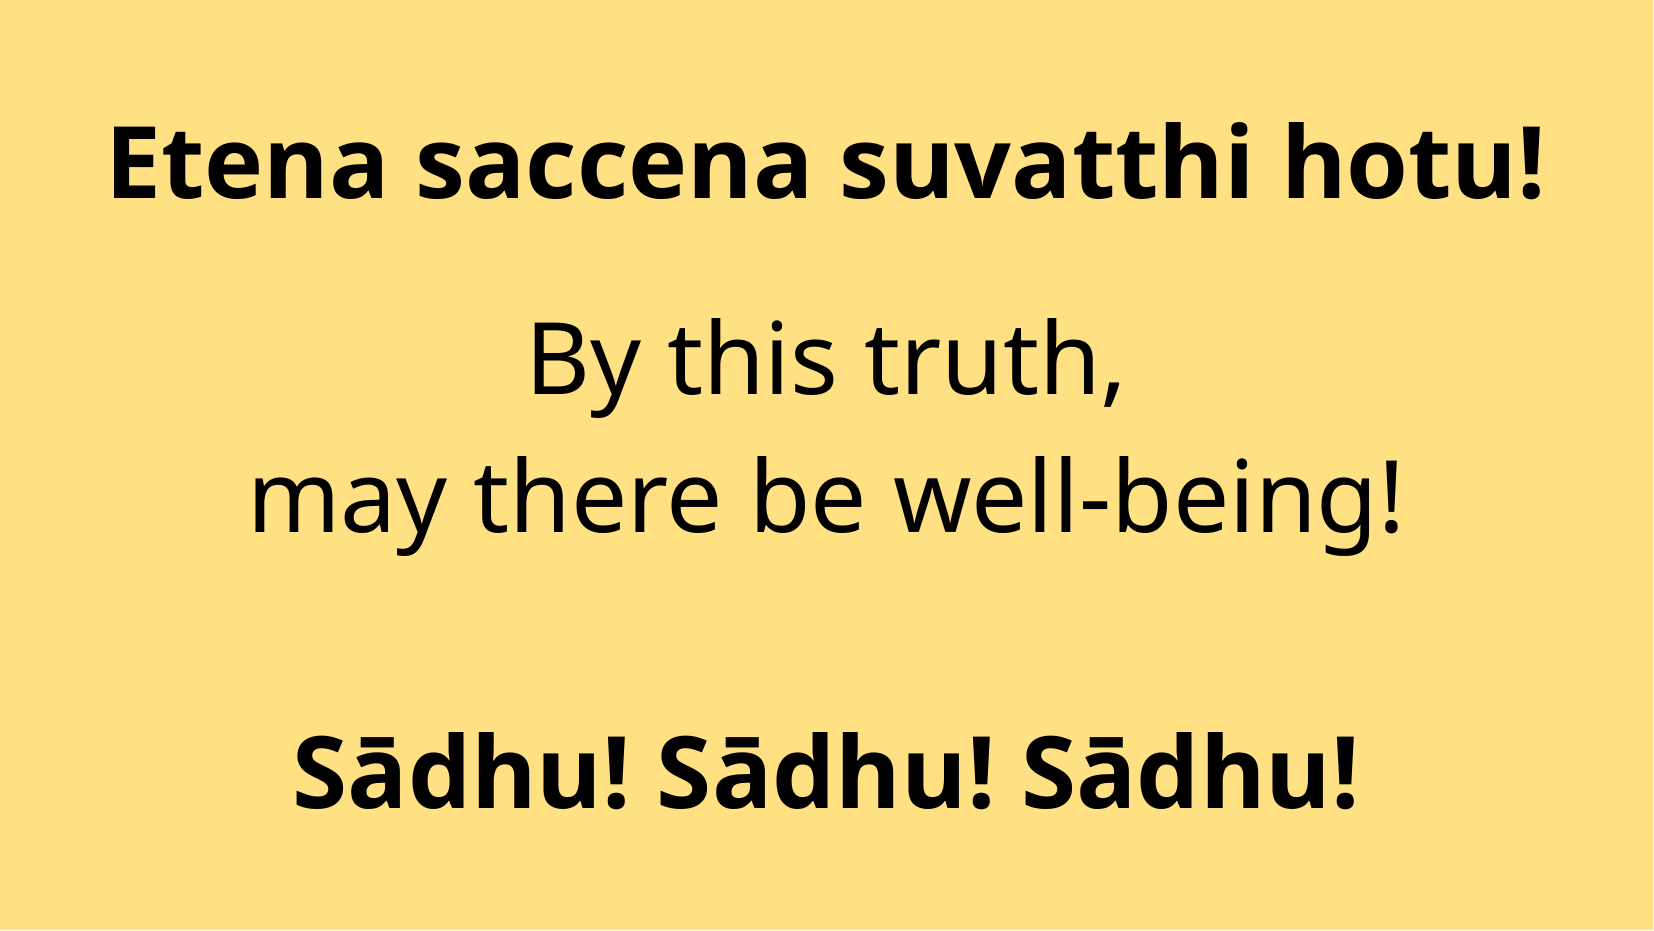

# Etena saccena suvatthi hotu!
By this truth,
may there be well-being!
Sādhu! Sādhu! Sādhu!